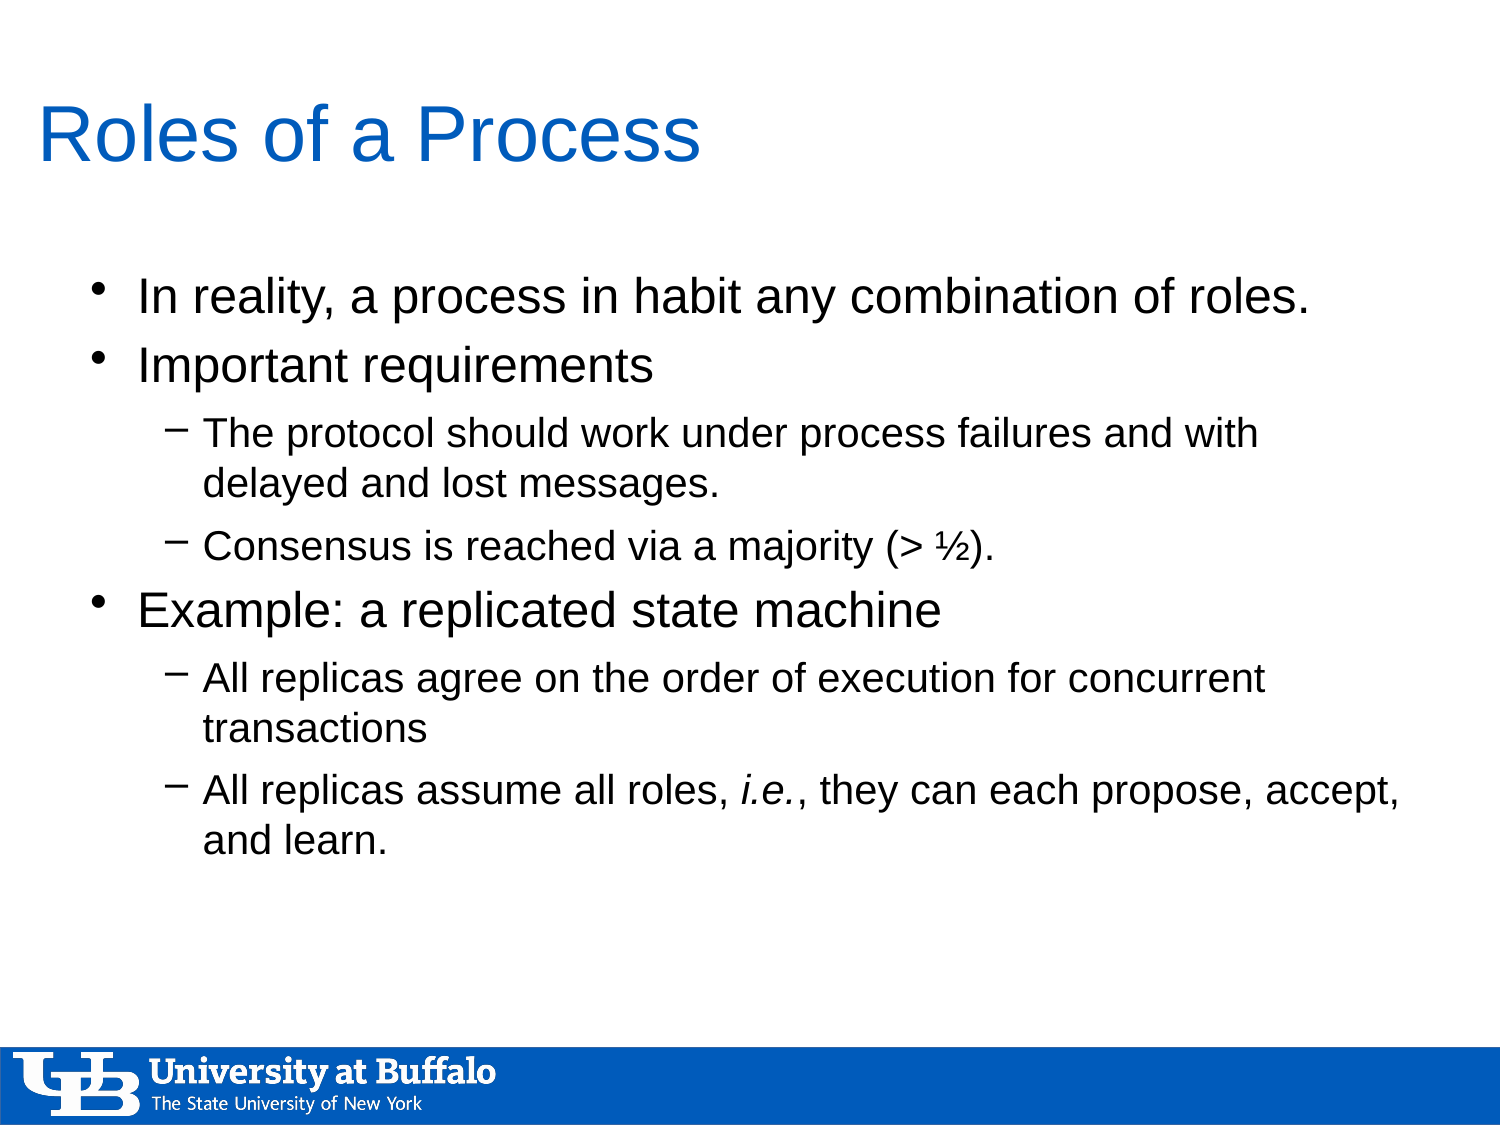

# Roles of a Process
In reality, a process in habit any combination of roles.
Important requirements
The protocol should work under process failures and with delayed and lost messages.
Consensus is reached via a majority (> ½).
Example: a replicated state machine
All replicas agree on the order of execution for concurrent transactions
All replicas assume all roles, i.e., they can each propose, accept, and learn.